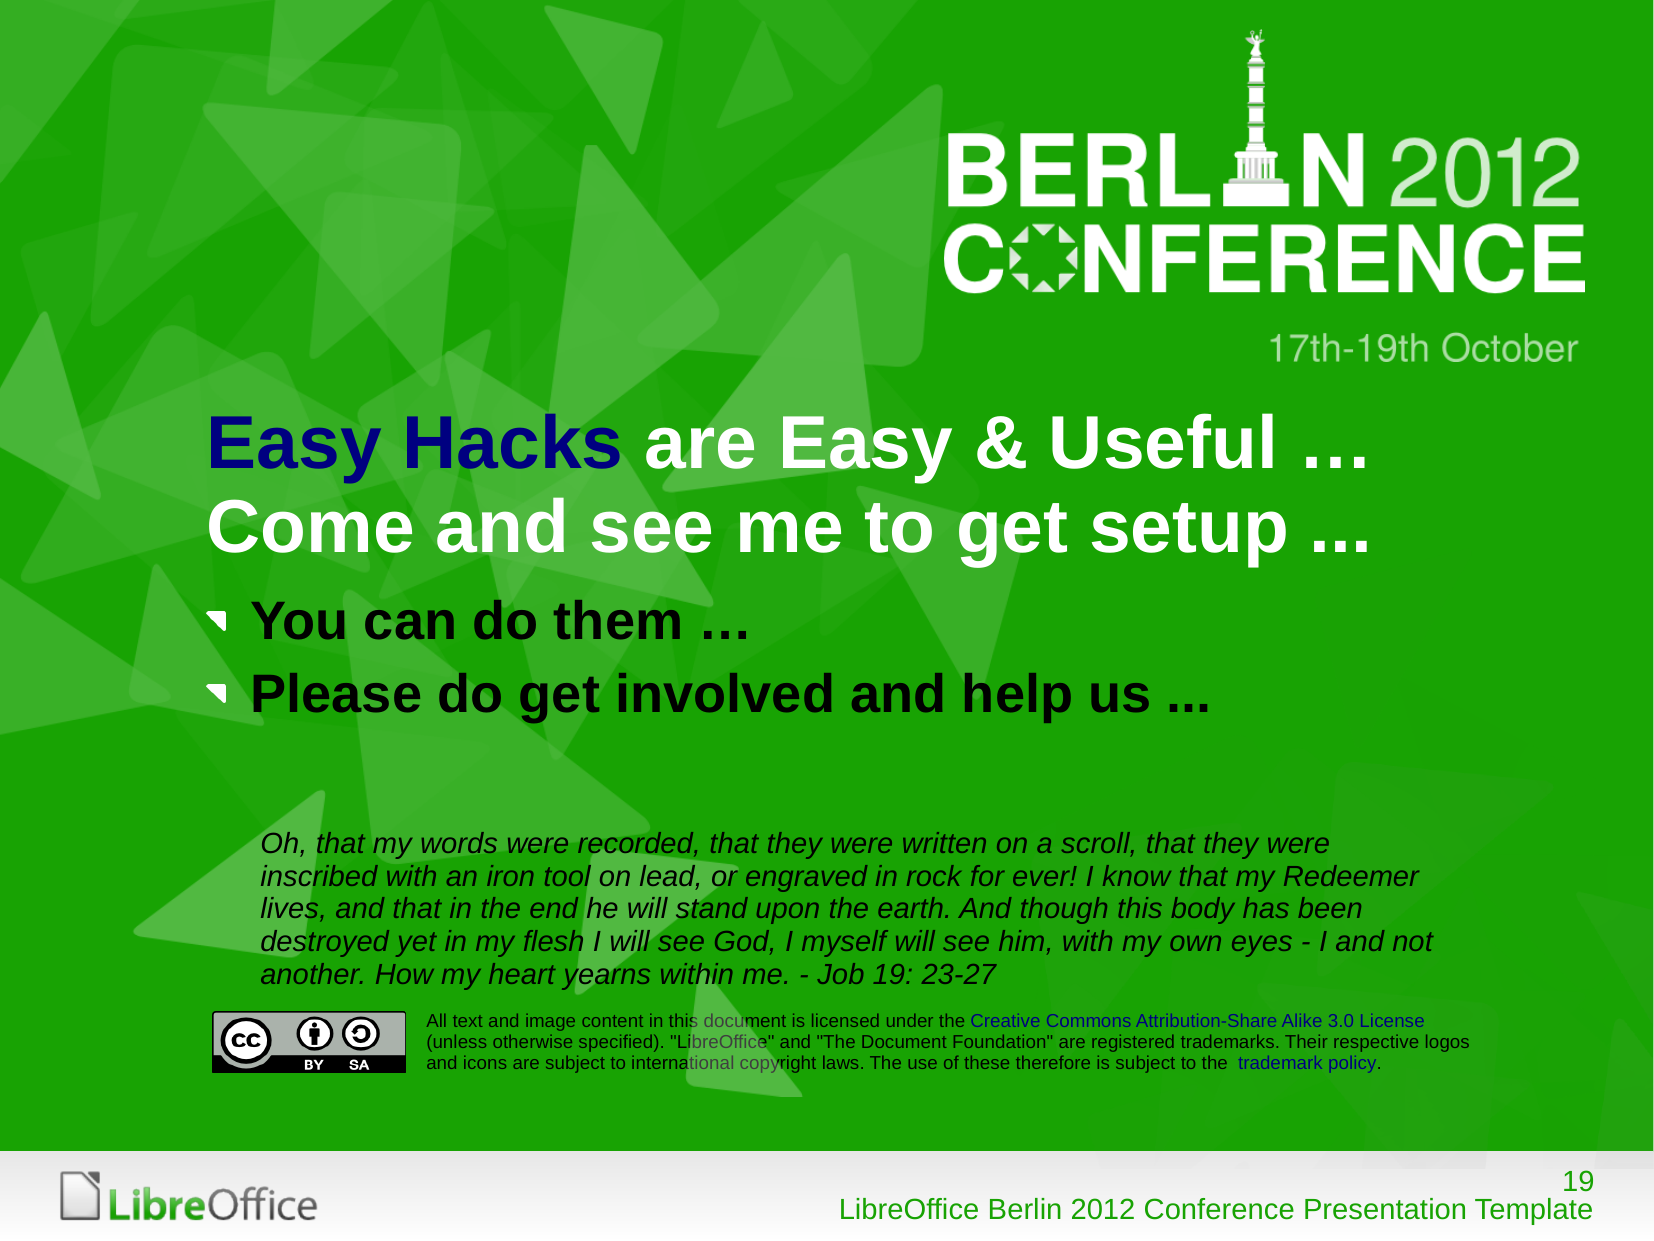

# Easy Hacks are Easy & Useful … Come and see me to get setup ...
You can do them …
Please do get involved and help us ...
Oh, that my words were recorded, that they were written on a scroll, that they were inscribed with an iron tool on lead, or engraved in rock for ever! I know that my Redeemer lives, and that in the end he will stand upon the earth. And though this body has been destroyed yet in my flesh I will see God, I myself will see him, with my own eyes - I and not another. How my heart yearns within me. - Job 19: 23-27
19
LibreOffice Berlin 2012 Conference Presentation Template